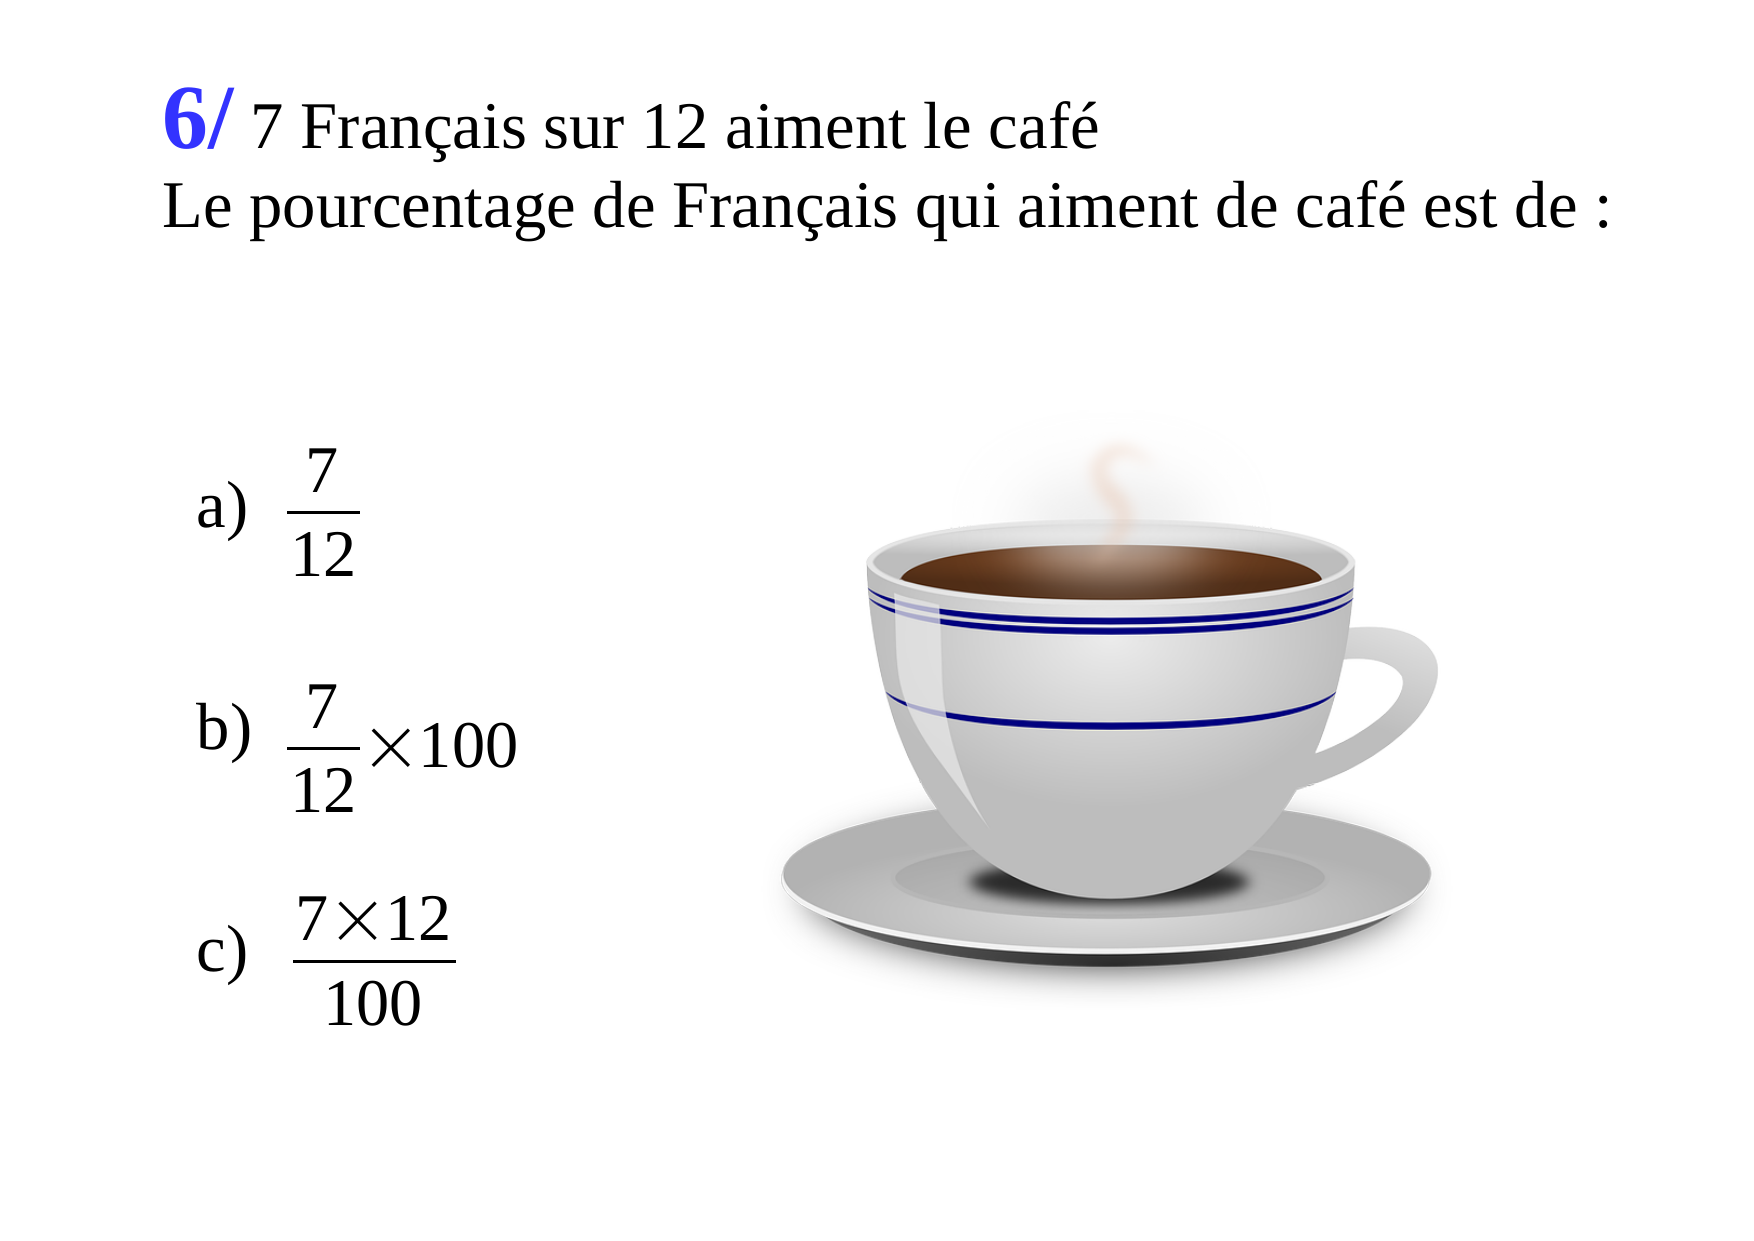

6/ 7 Français sur 12 aiment le café
Le pourcentage de Français qui aiment de café est de :
a)
b)
c)